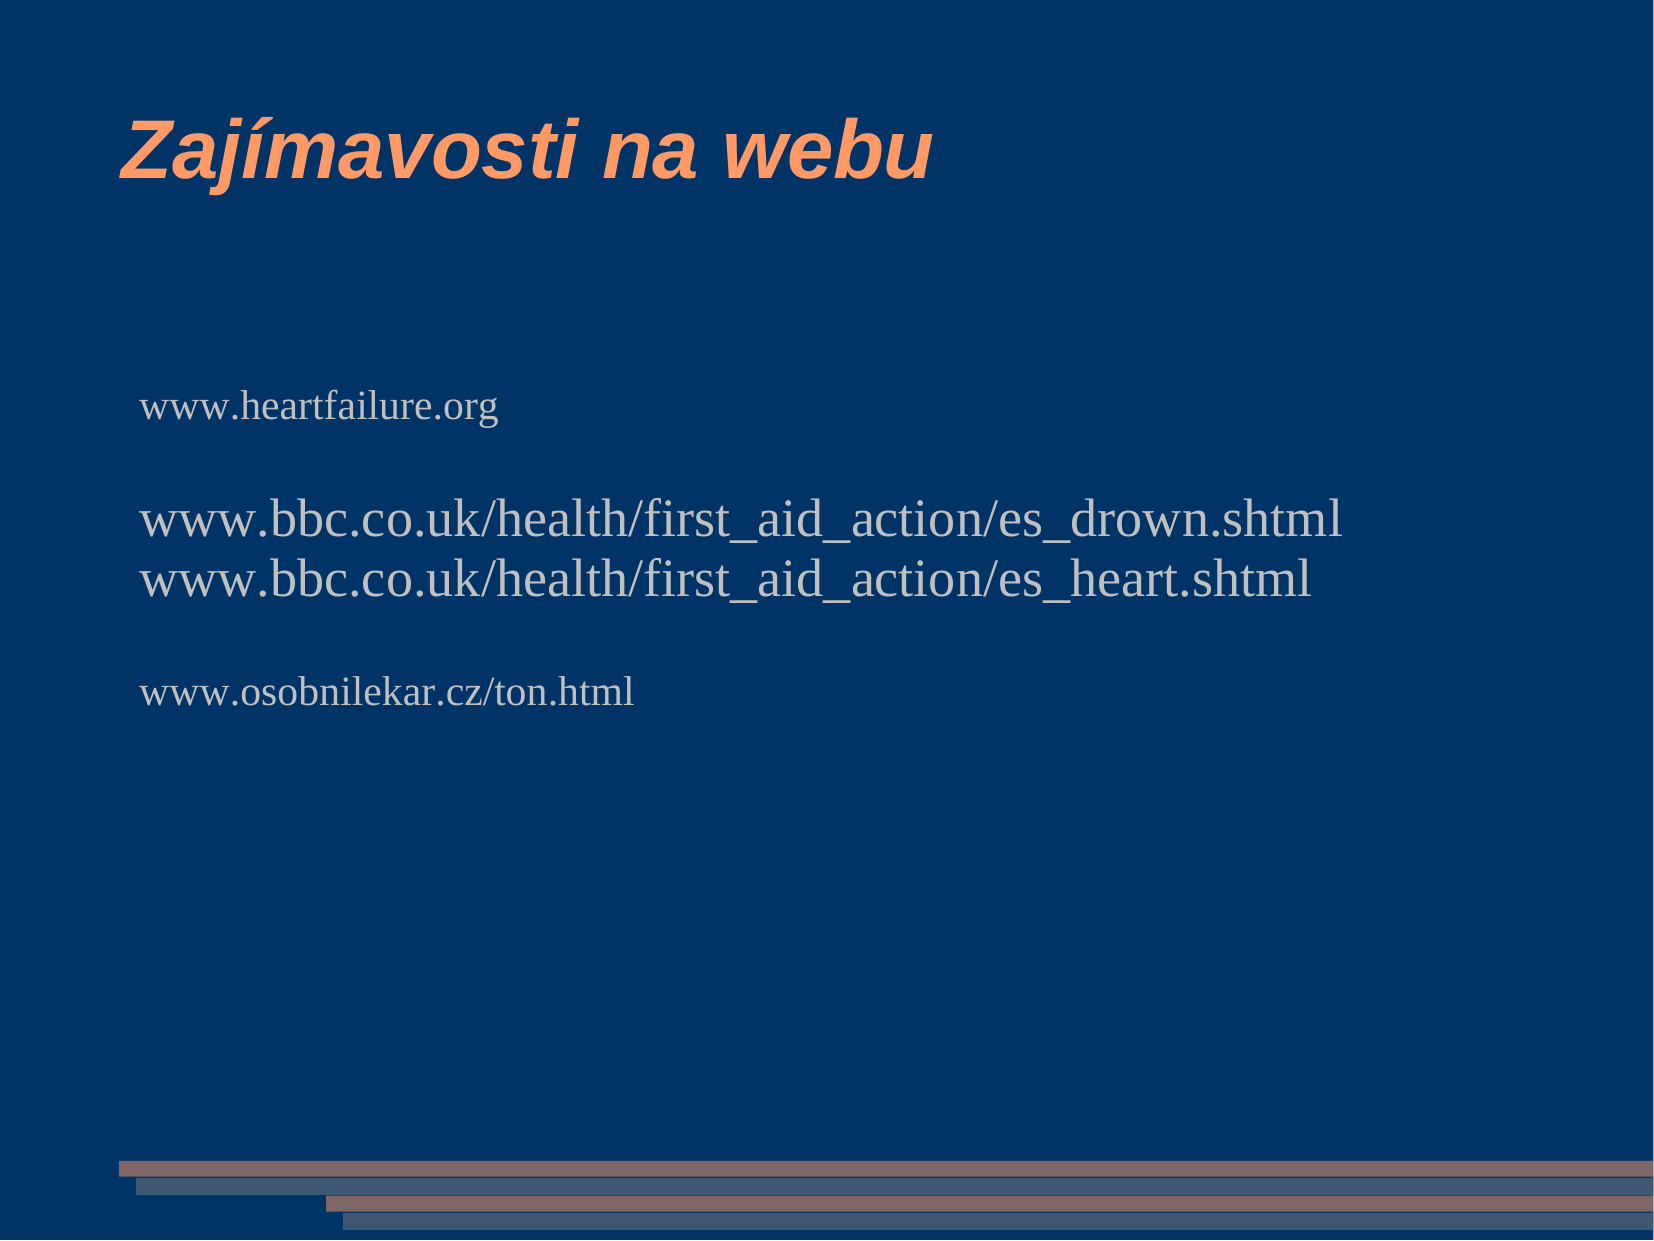

# Zajímavosti na webu
www.heartfailure.org
www.bbc.co.uk/health/first_aid_action/es_drown.shtml
www.bbc.co.uk/health/first_aid_action/es_heart.shtml
www.osobnilekar.cz/ton.html